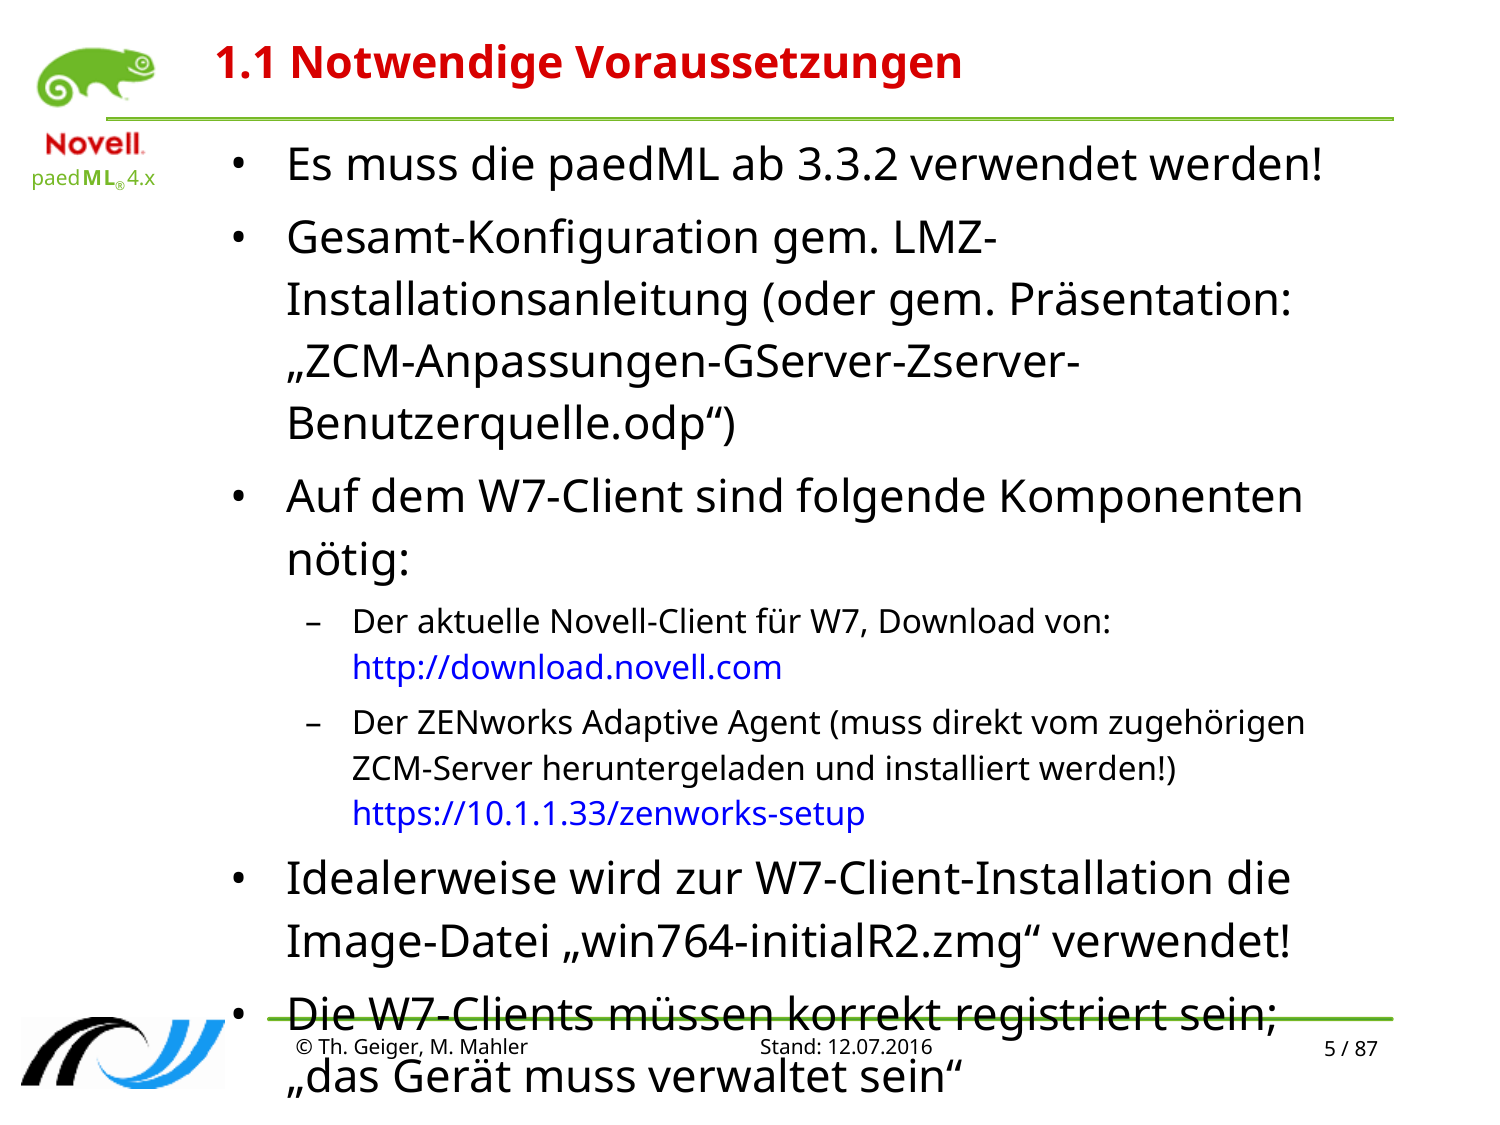

# 1.1 Notwendige Voraussetzungen
Es muss die paedML ab 3.3.2 verwendet werden!
Gesamt-Konfiguration gem. LMZ-Installationsanleitung (oder gem. Präsentation: „ZCM-Anpassungen-GServer-Zserver-Benutzerquelle.odp“)
Auf dem W7-Client sind folgende Komponenten nötig:
Der aktuelle Novell-Client für W7, Download von:
http://download.novell.com
Der ZENworks Adaptive Agent (muss direkt vom zugehörigen ZCM-Server heruntergeladen und installiert werden!)
https://10.1.1.33/zenworks-setup
Idealerweise wird zur W7-Client-Installation die Image-Datei „win764-initialR2.zmg“ verwendet!
Die W7-Clients müssen korrekt registriert sein;
„das Gerät muss verwaltet sein“
Anmeldedaten für ZCC:
https://10.1.1.33 Administrator 123456
© Th. Geiger, M. Mahler
12.07.2016
5